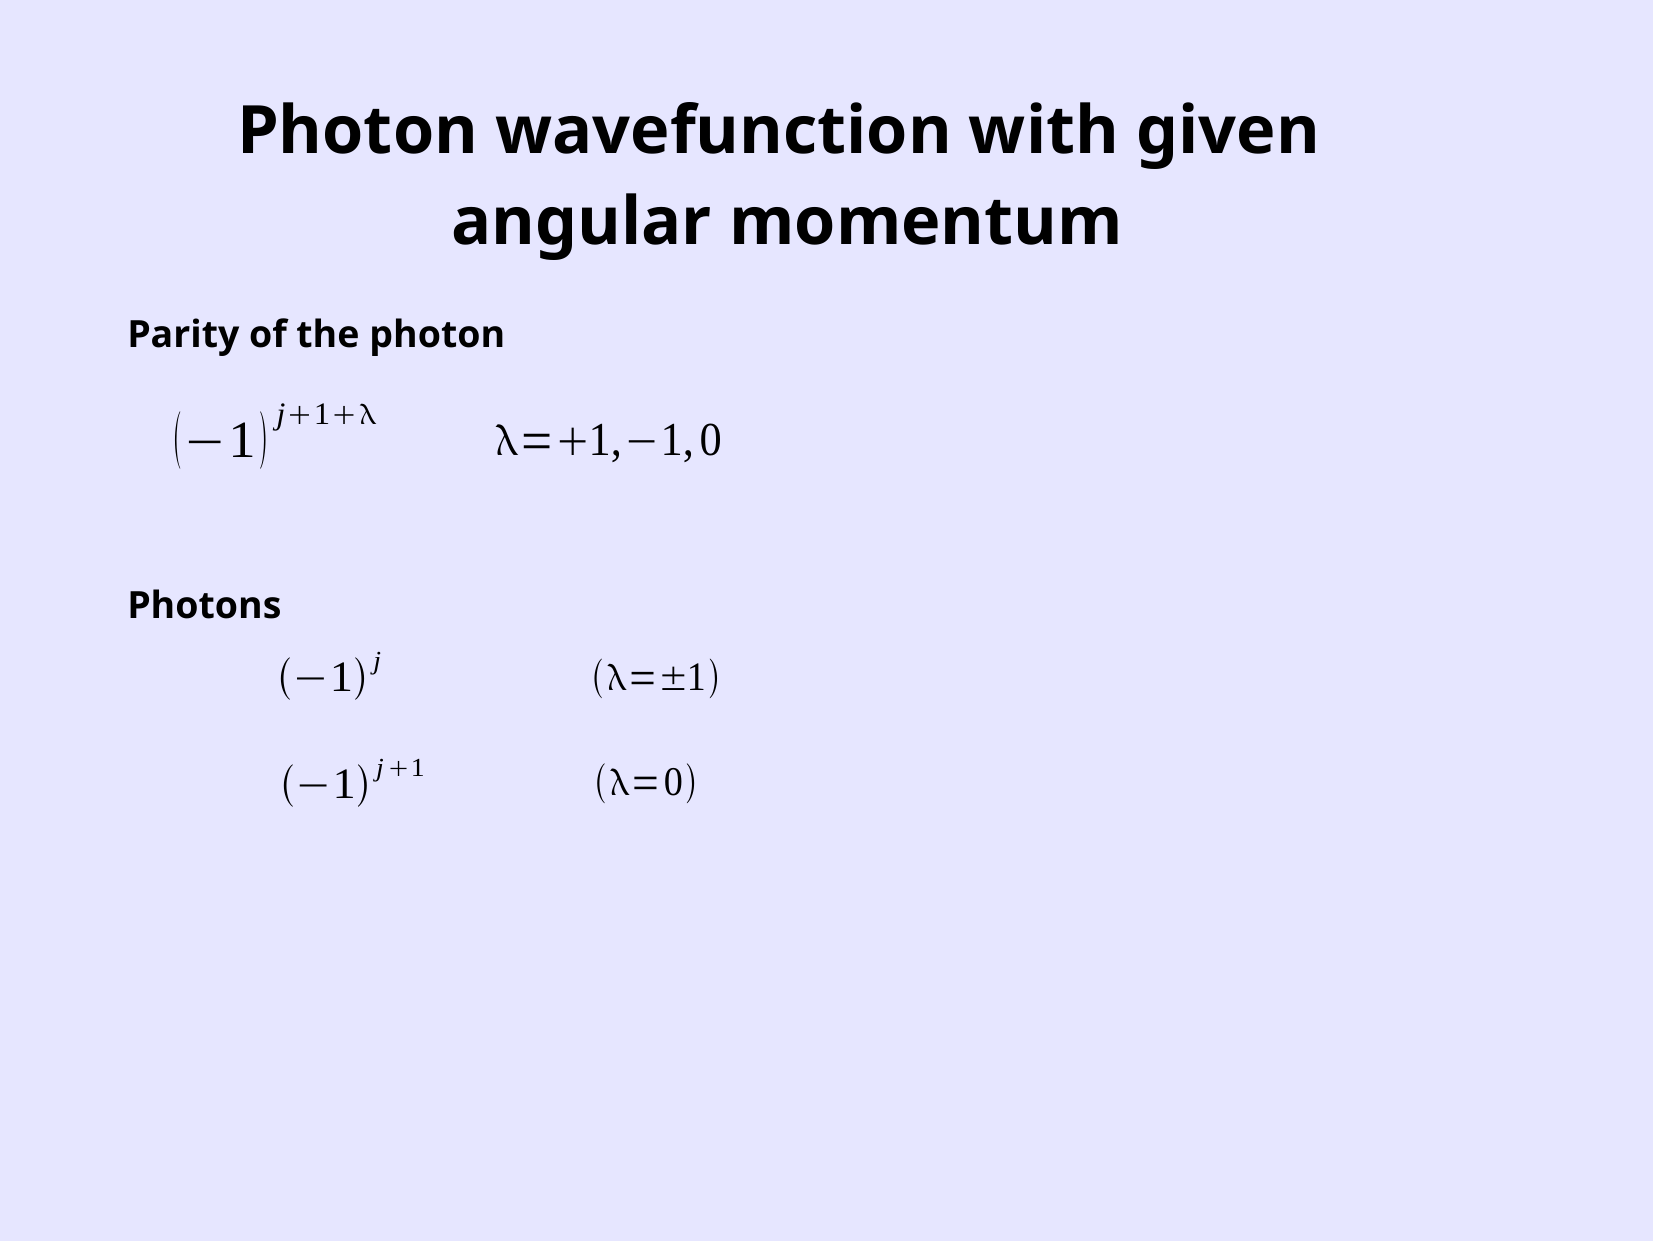

Photon wavefunction with given angular momentum
Parity of the photon
Photons